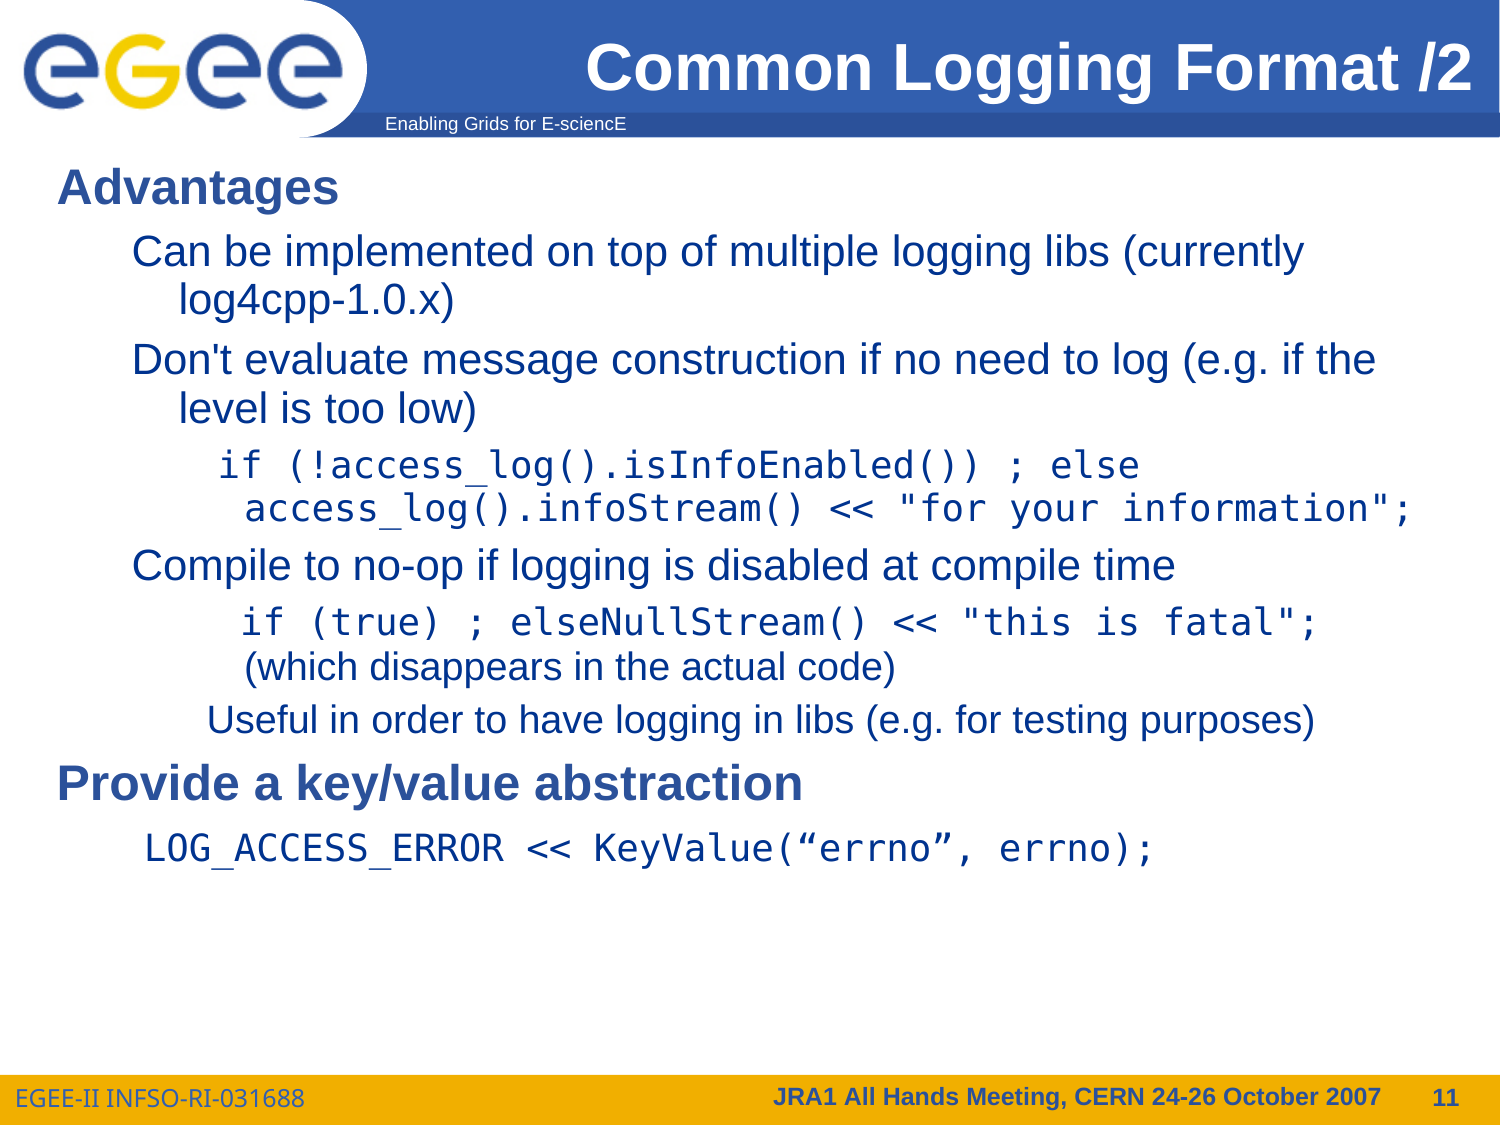

# Common Logging Format /2
Advantages
Can be implemented on top of multiple logging libs (currently log4cpp-1.0.x)
Don't evaluate message construction if no need to log (e.g. if the level is too low)
 if (!access_log().isInfoEnabled()) ; else access_log().infoStream() << "for your information";
Compile to no-op if logging is disabled at compile time
 if (true) ; elseNullStream() << "this is fatal";
(which disappears in the actual code)
Useful in order to have logging in libs (e.g. for testing purposes)
Provide a key/value abstraction
 LOG_ACCESS_ERROR << KeyValue(“errno”, errno);
JRA1 All Hands Meeting, CERN 24-26 October 2007
11